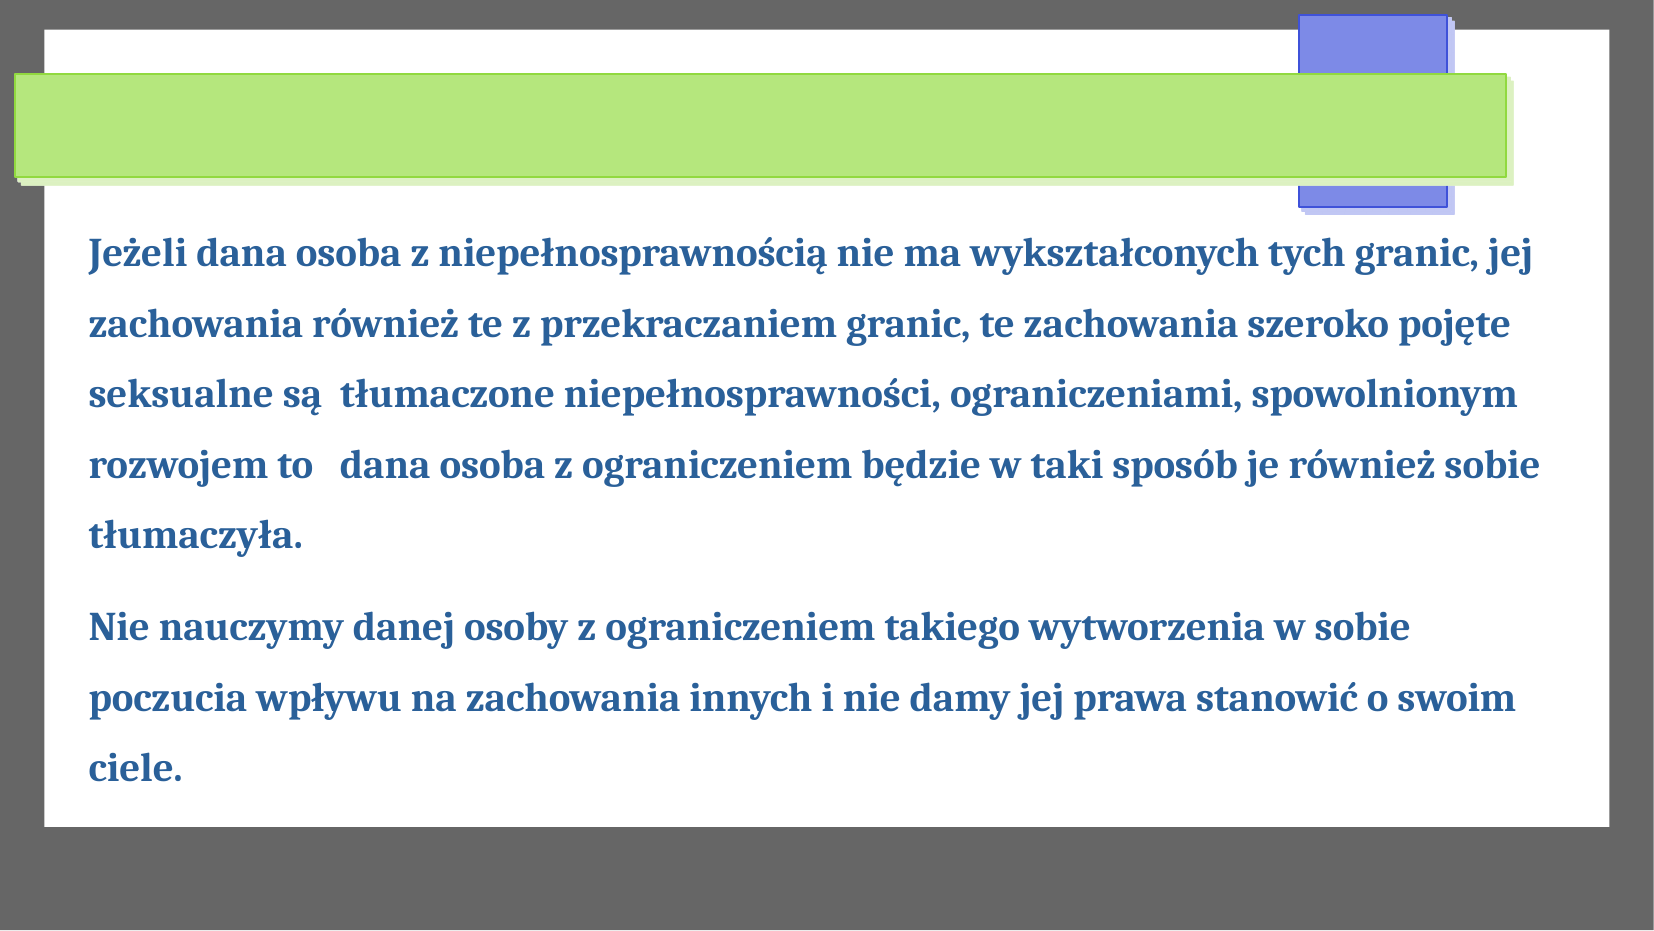

#
Jeżeli dana osoba z niepełnosprawnością nie ma wykształconych tych granic, jej zachowania również te z przekraczaniem granic, te zachowania szeroko pojęte seksualne są tłumaczone niepełnosprawności, ograniczeniami, spowolnionym rozwojem to dana osoba z ograniczeniem będzie w taki sposób je również sobie tłumaczyła.
Nie nauczymy danej osoby z ograniczeniem takiego wytworzenia w sobie poczucia wpływu na zachowania innych i nie damy jej prawa stanowić o swoim ciele.